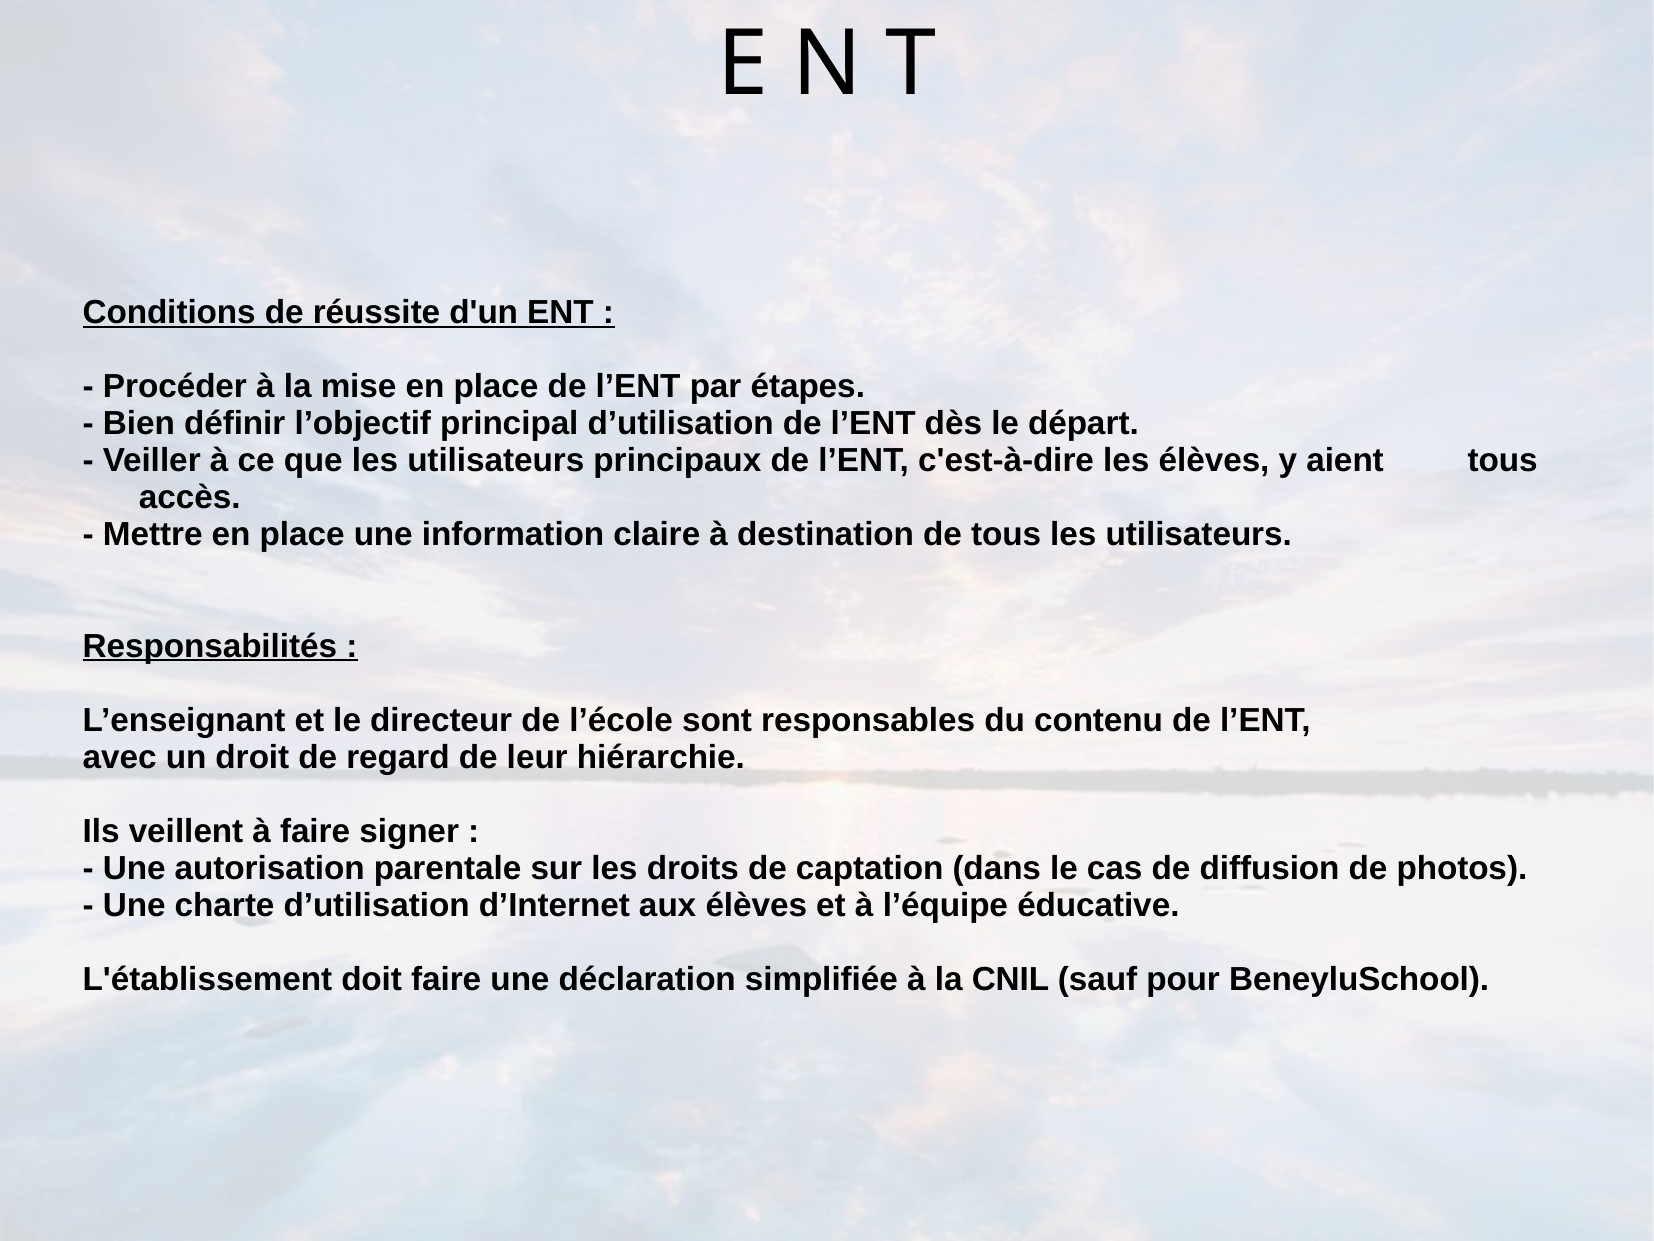

E N T
# Conditions de réussite d'un ENT :
- Procéder à la mise en place de l’ENT par étapes.
- Bien définir l’objectif principal d’utilisation de l’ENT dès le départ.
- Veiller à ce que les utilisateurs principaux de l’ENT, c'est-à-dire les élèves, y aient 	tous accès.
- Mettre en place une information claire à destination de tous les utilisateurs.
Responsabilités :
L’enseignant et le directeur de l’école sont responsables du contenu de l’ENT,
avec un droit de regard de leur hiérarchie.
Ils veillent à faire signer :
- Une autorisation parentale sur les droits de captation (dans le cas de diffusion de photos).
- Une charte d’utilisation d’Internet aux élèves et à l’équipe éducative.
L'établissement doit faire une déclaration simplifiée à la CNIL (sauf pour BeneyluSchool).